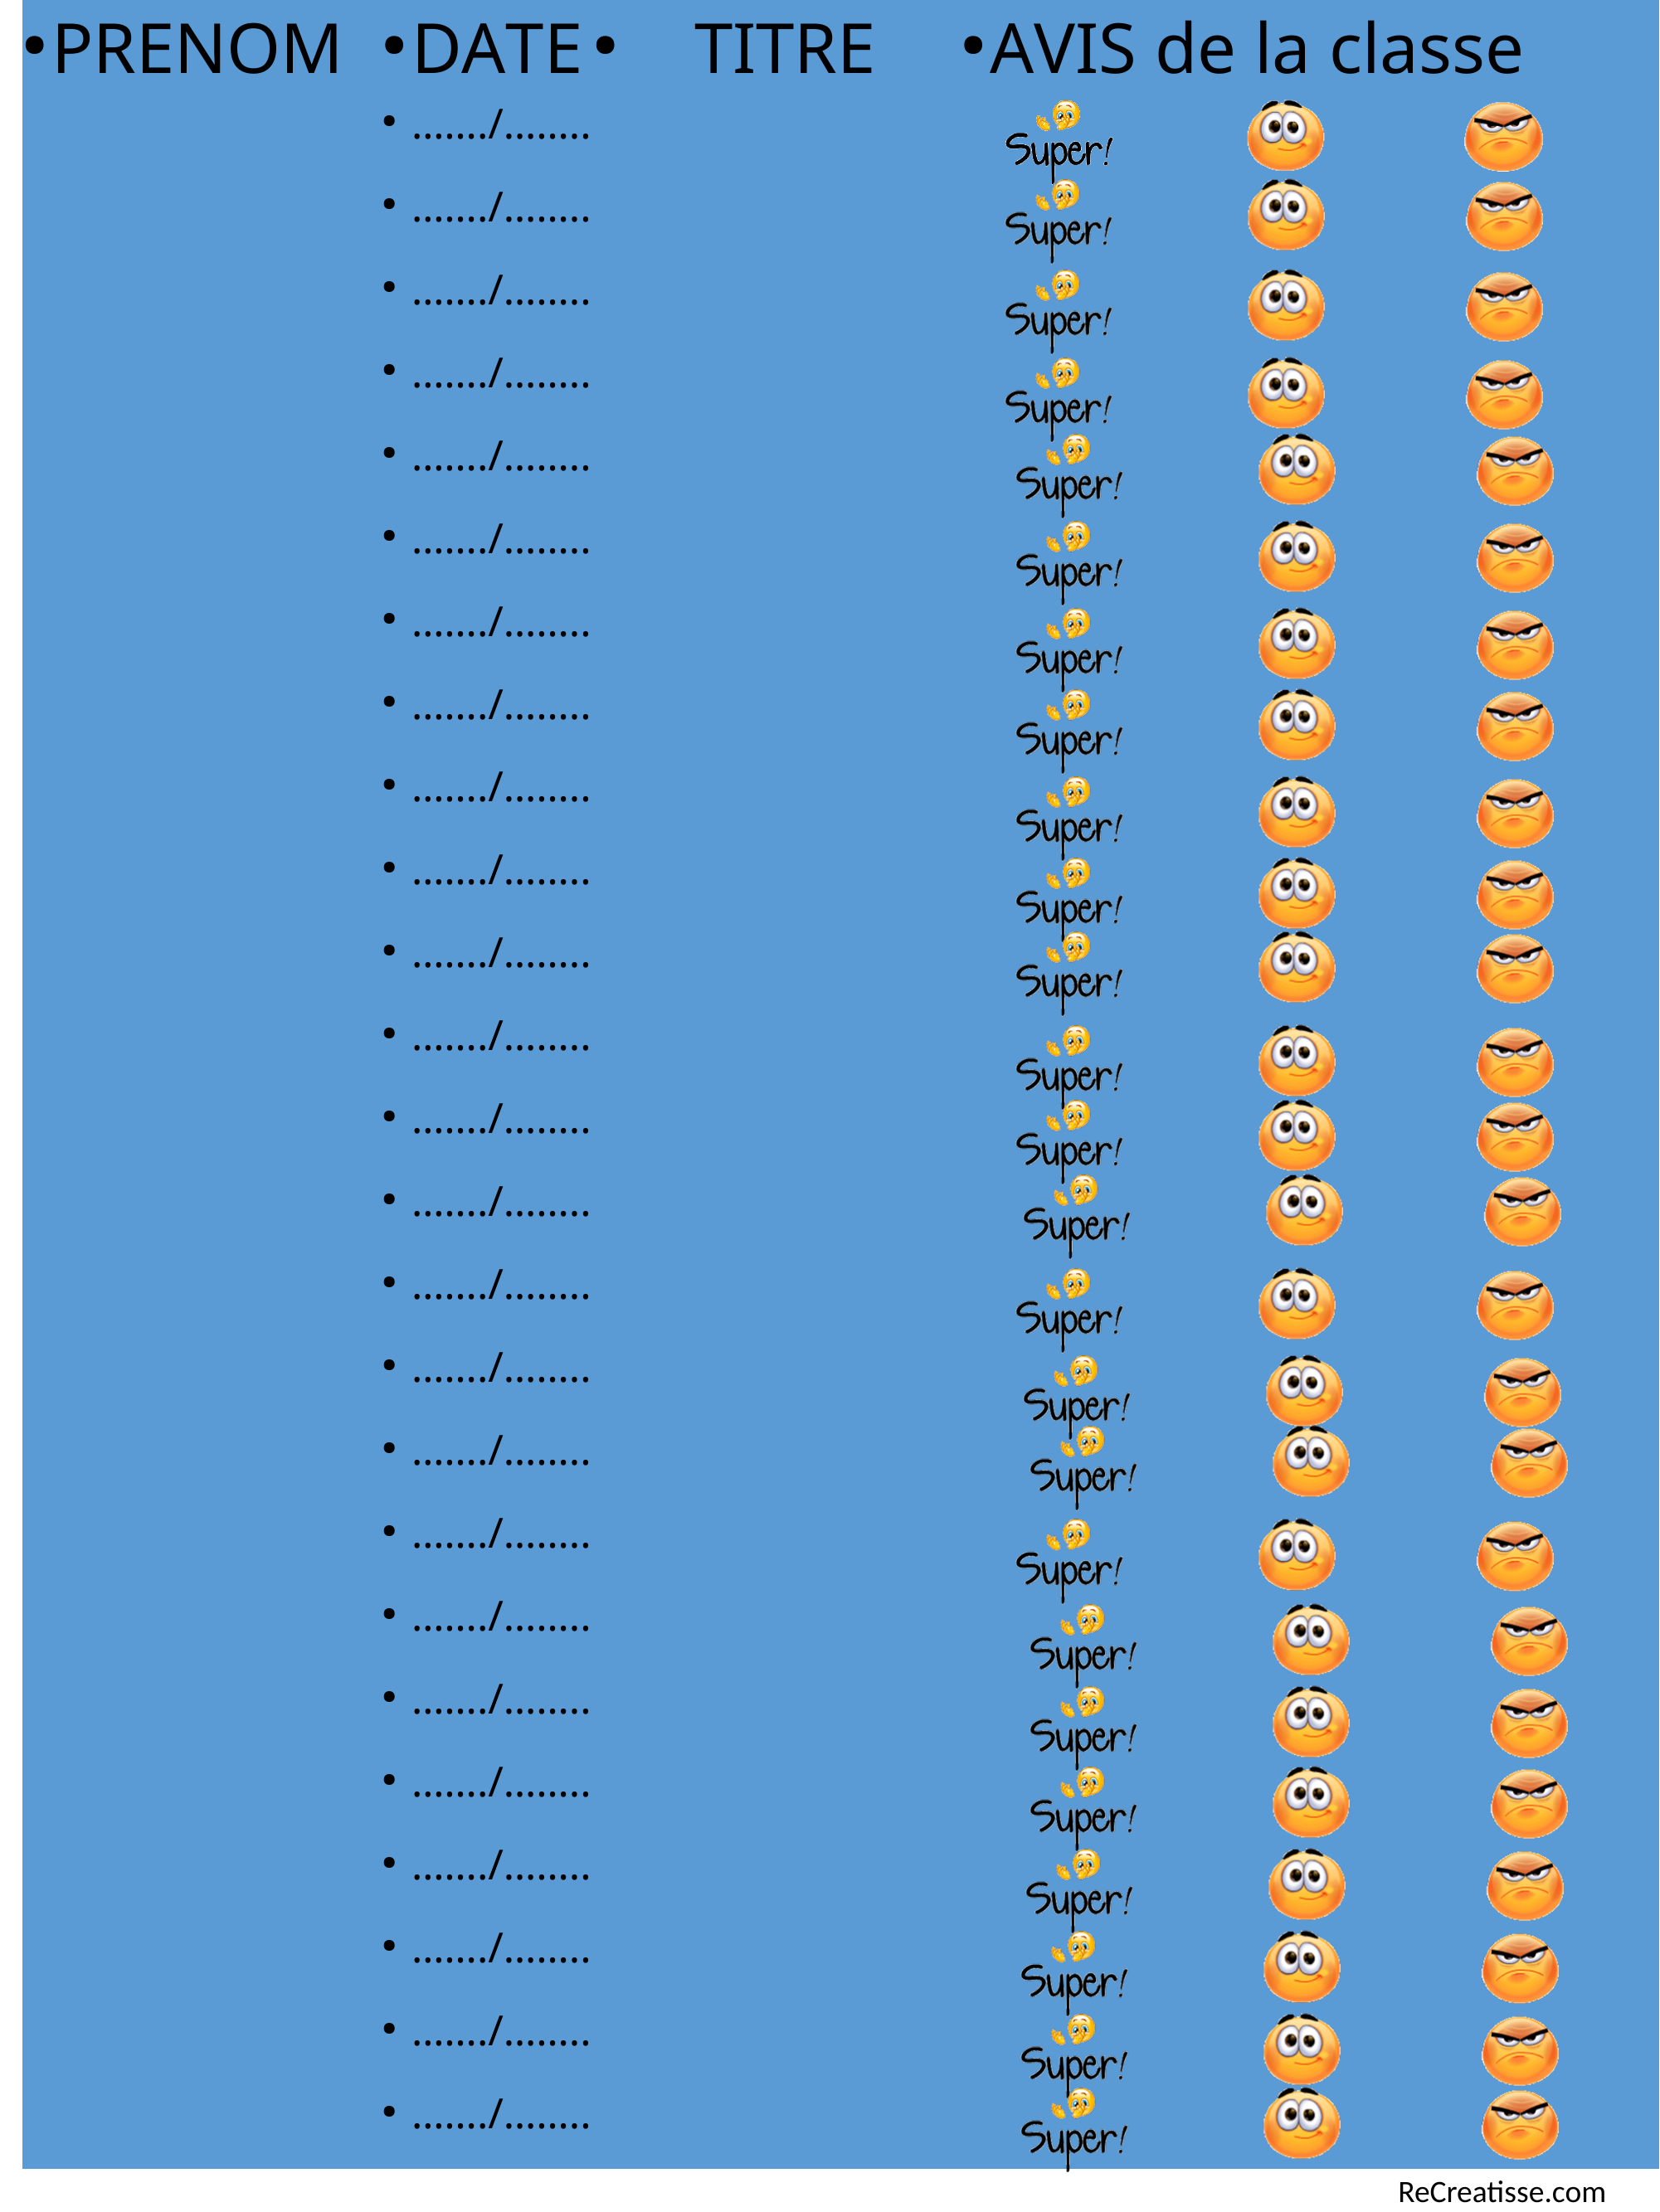

| PRENOM | DATE | TITRE | AVIS de la classe |
| --- | --- | --- | --- |
| | ……./…….. | | |
| | ……./…….. | | |
| | ……./…….. | | |
| | ……./…….. | | |
| | ……./…….. | | |
| | ……./…….. | | |
| | ……./…….. | | |
| | ……./…….. | | |
| | ……./…….. | | |
| | ……./…….. | | |
| | ……./…….. | | |
| | ……./…….. | | |
| | ……./…….. | | |
| | ……./…….. | | |
| | ……./…….. | | |
| | ……./…….. | | |
| | ……./…….. | | |
| | ……./…….. | | |
| | ……./…….. | | |
| | ……./…….. | | |
| | ……./…….. | | |
| | ……./…….. | | |
| | ……./…….. | | |
| | ……./…….. | | |
| | ……./…….. | | |
ReCreatisse.com